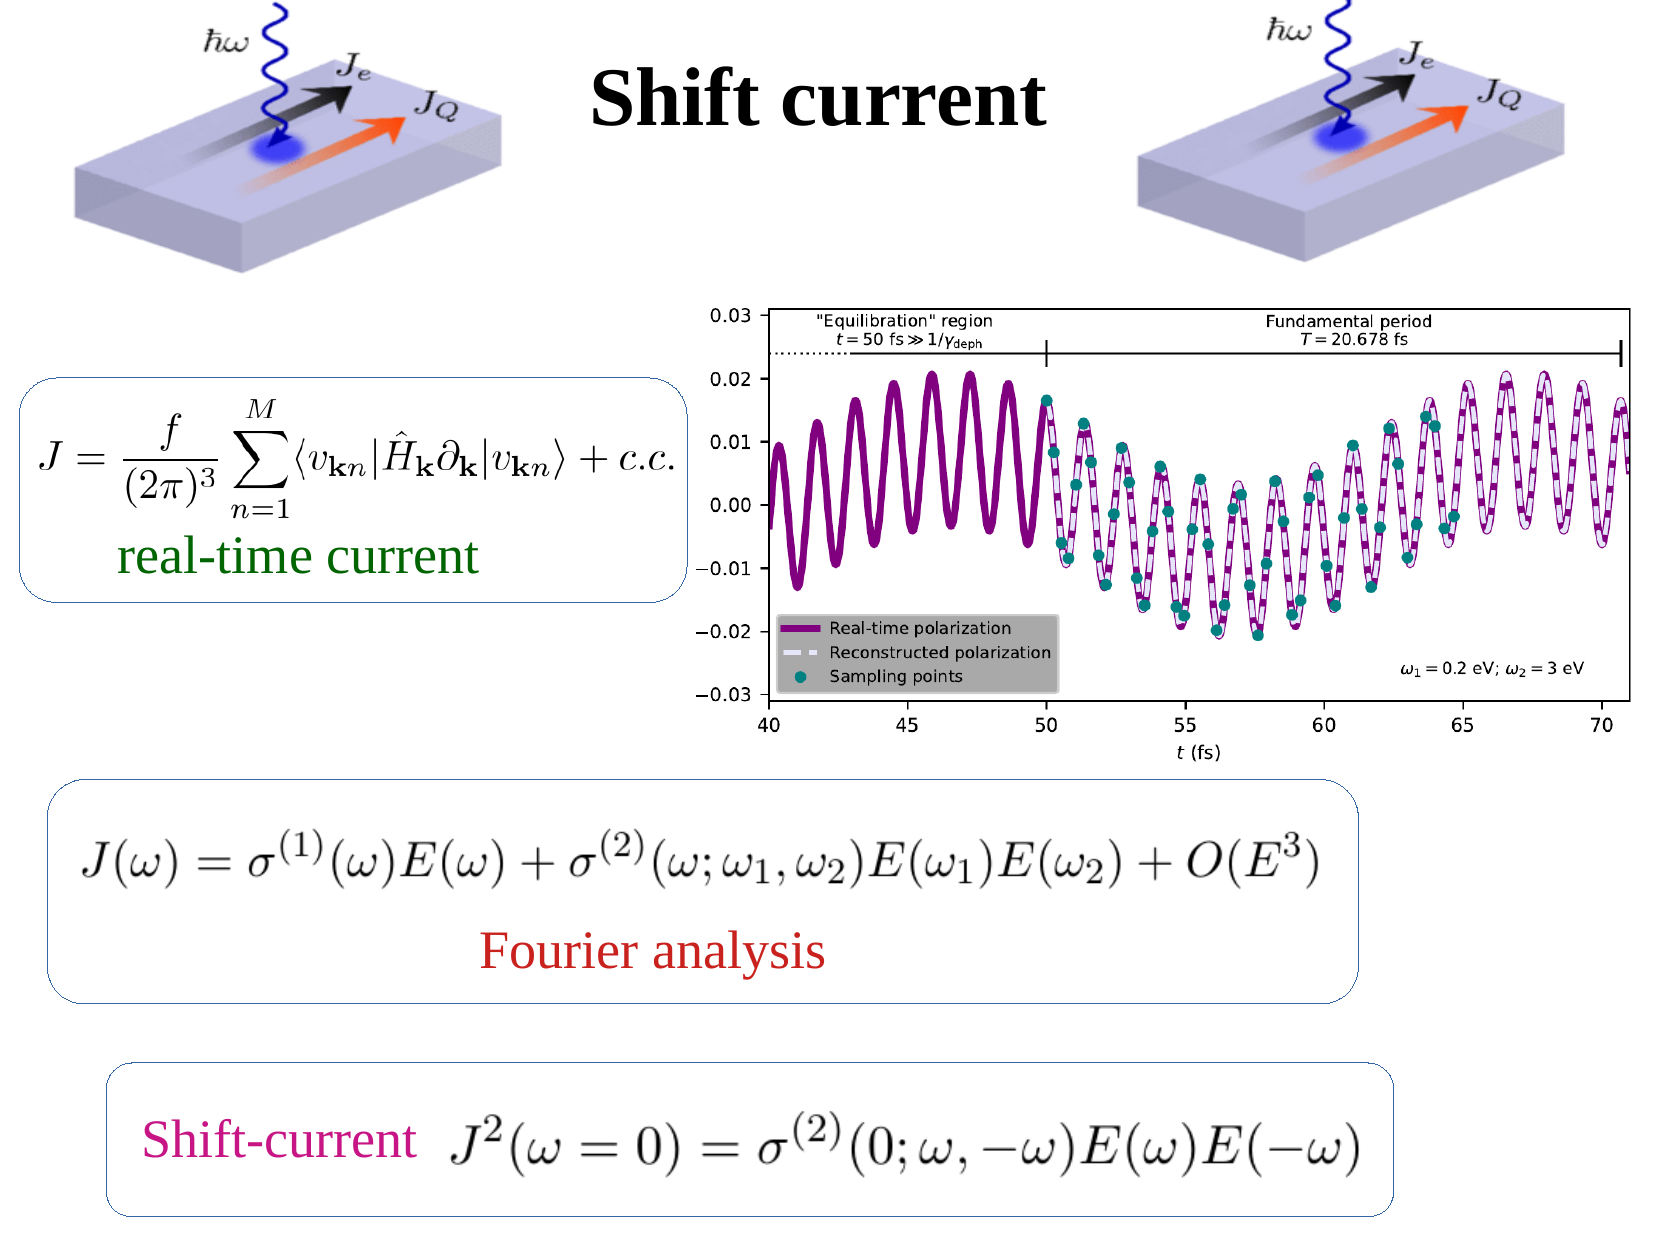

# Shift current
real-time current
Fourier analysis
Shift-current